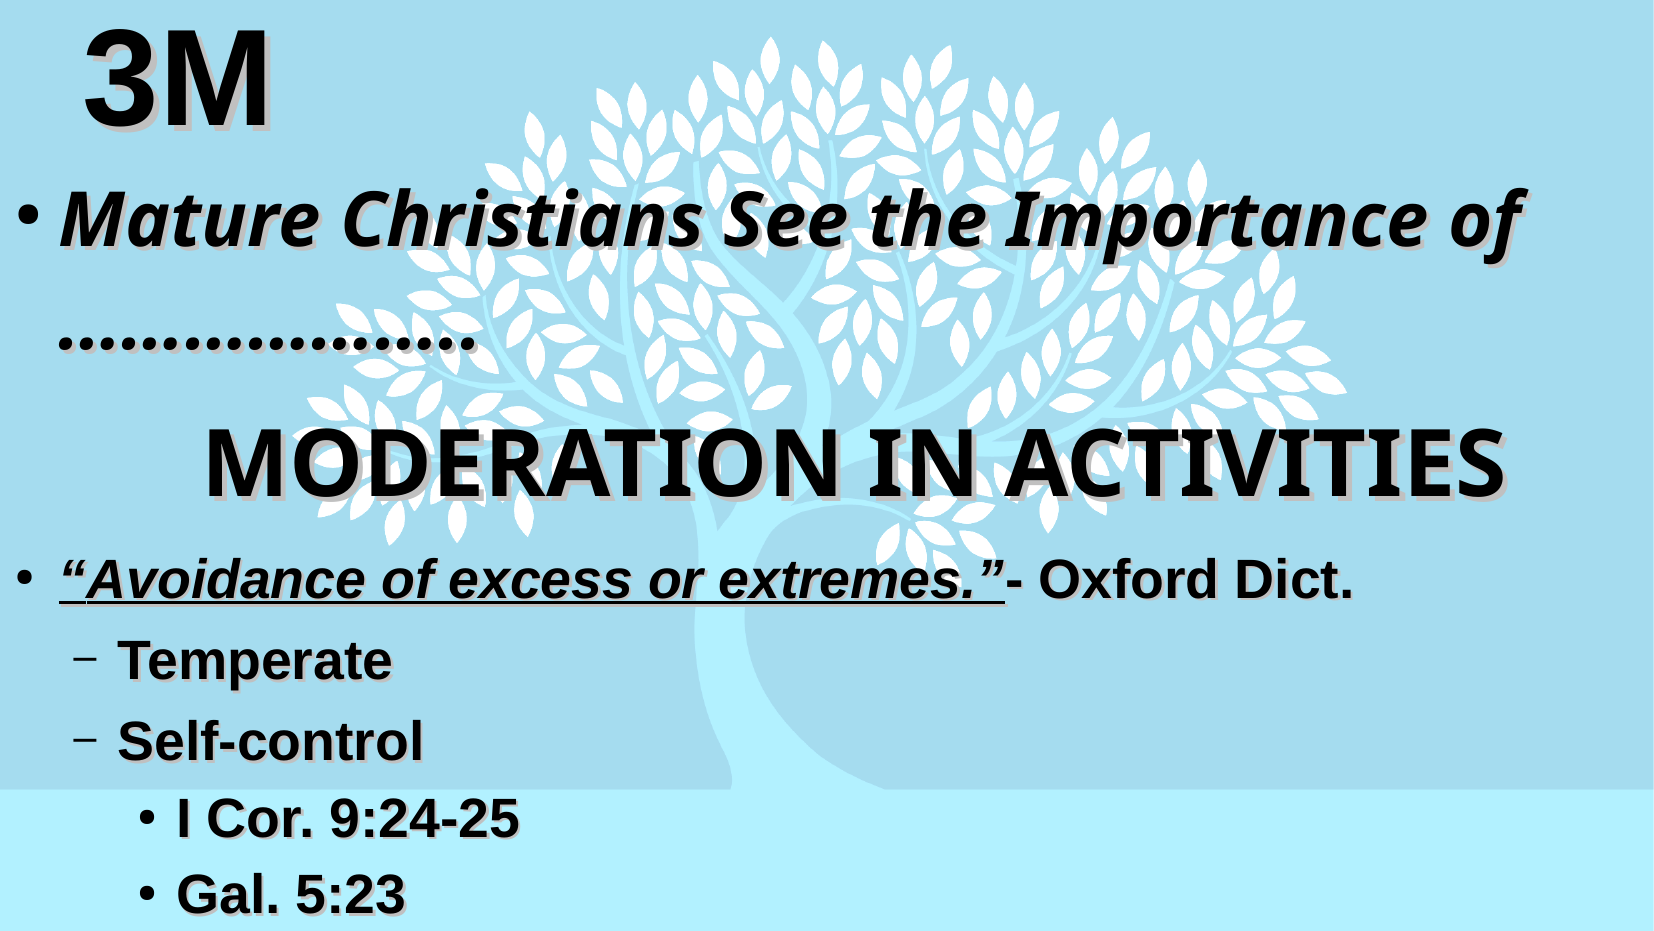

# 3M
Mature Christians See the Importance of ………………..
MODERATION IN ACTIVITIES
“Avoidance of excess or extremes.”- Oxford Dict.
Temperate
Self-control
I Cor. 9:24-25
Gal. 5:23